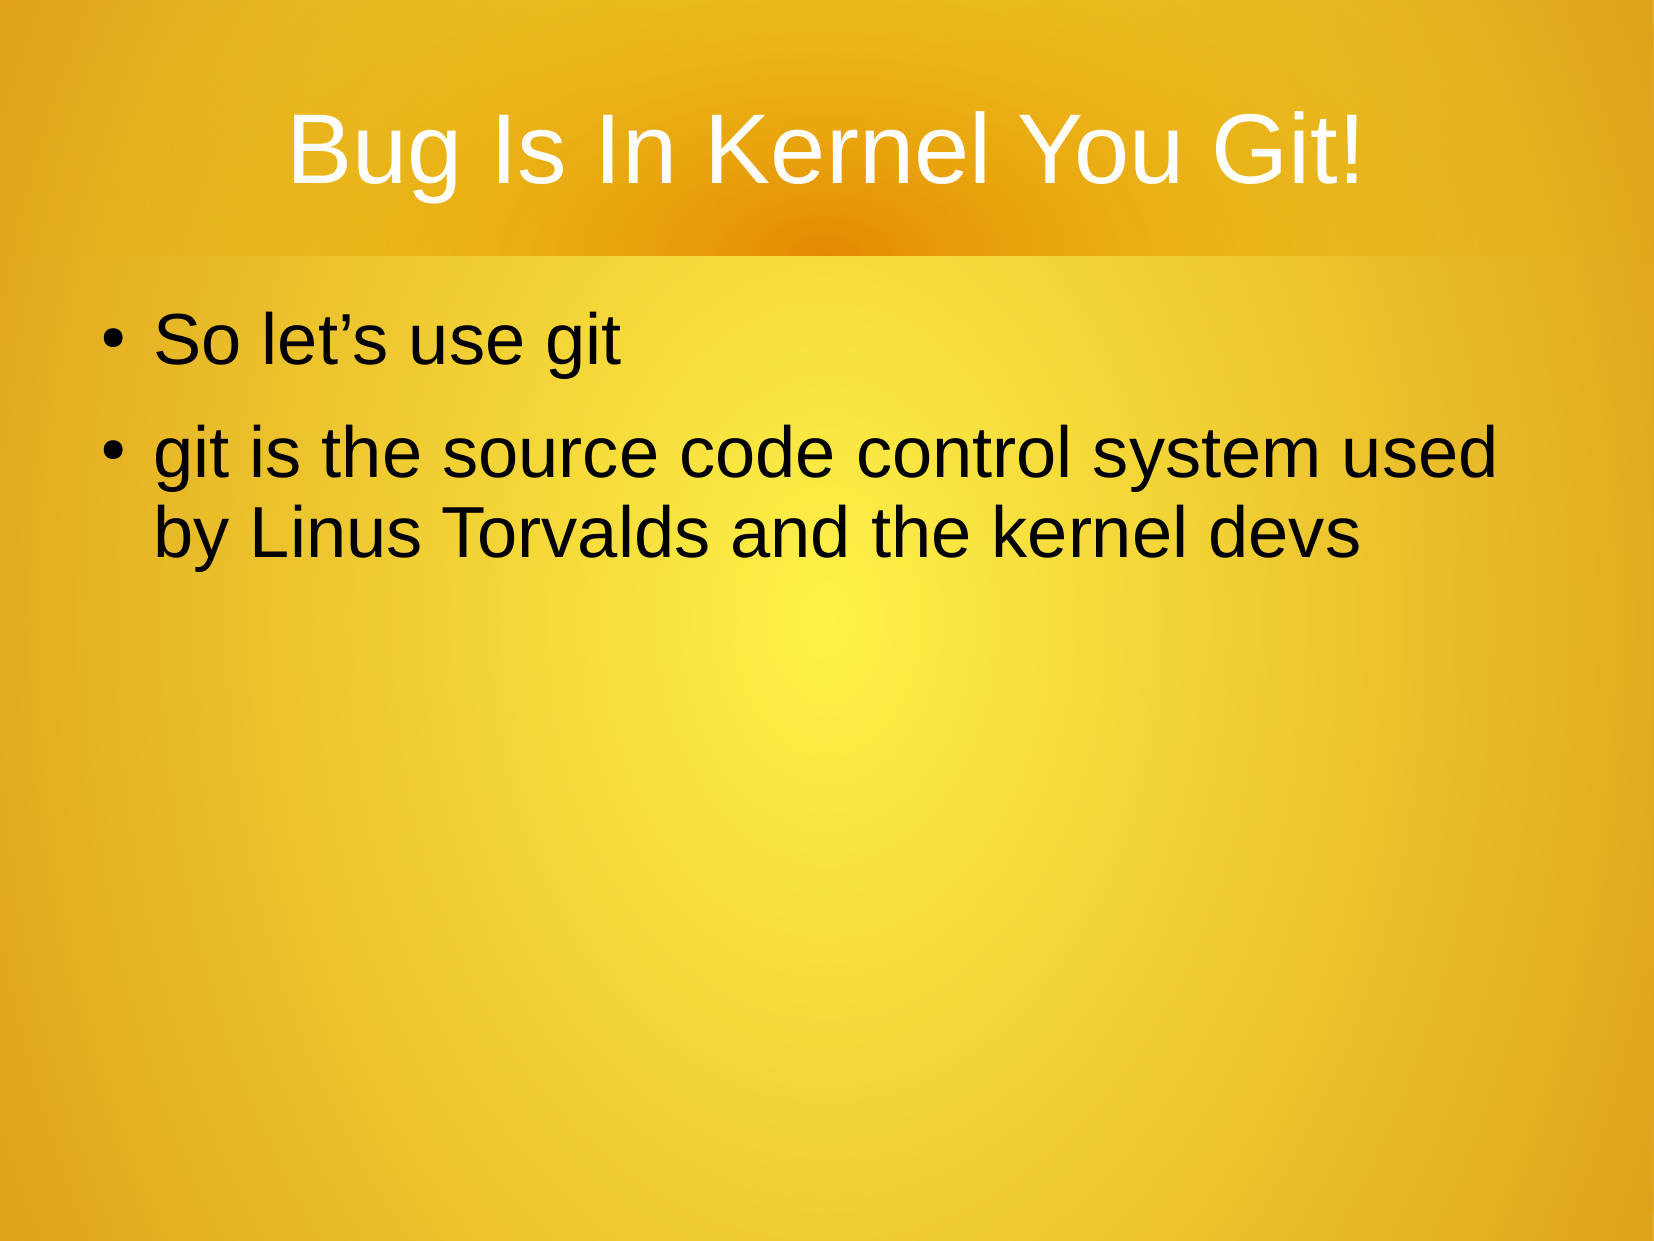

# Bug Is In Kernel You Git!
So let’s use git
git is the source code control system used by Linus Torvalds and the kernel devs